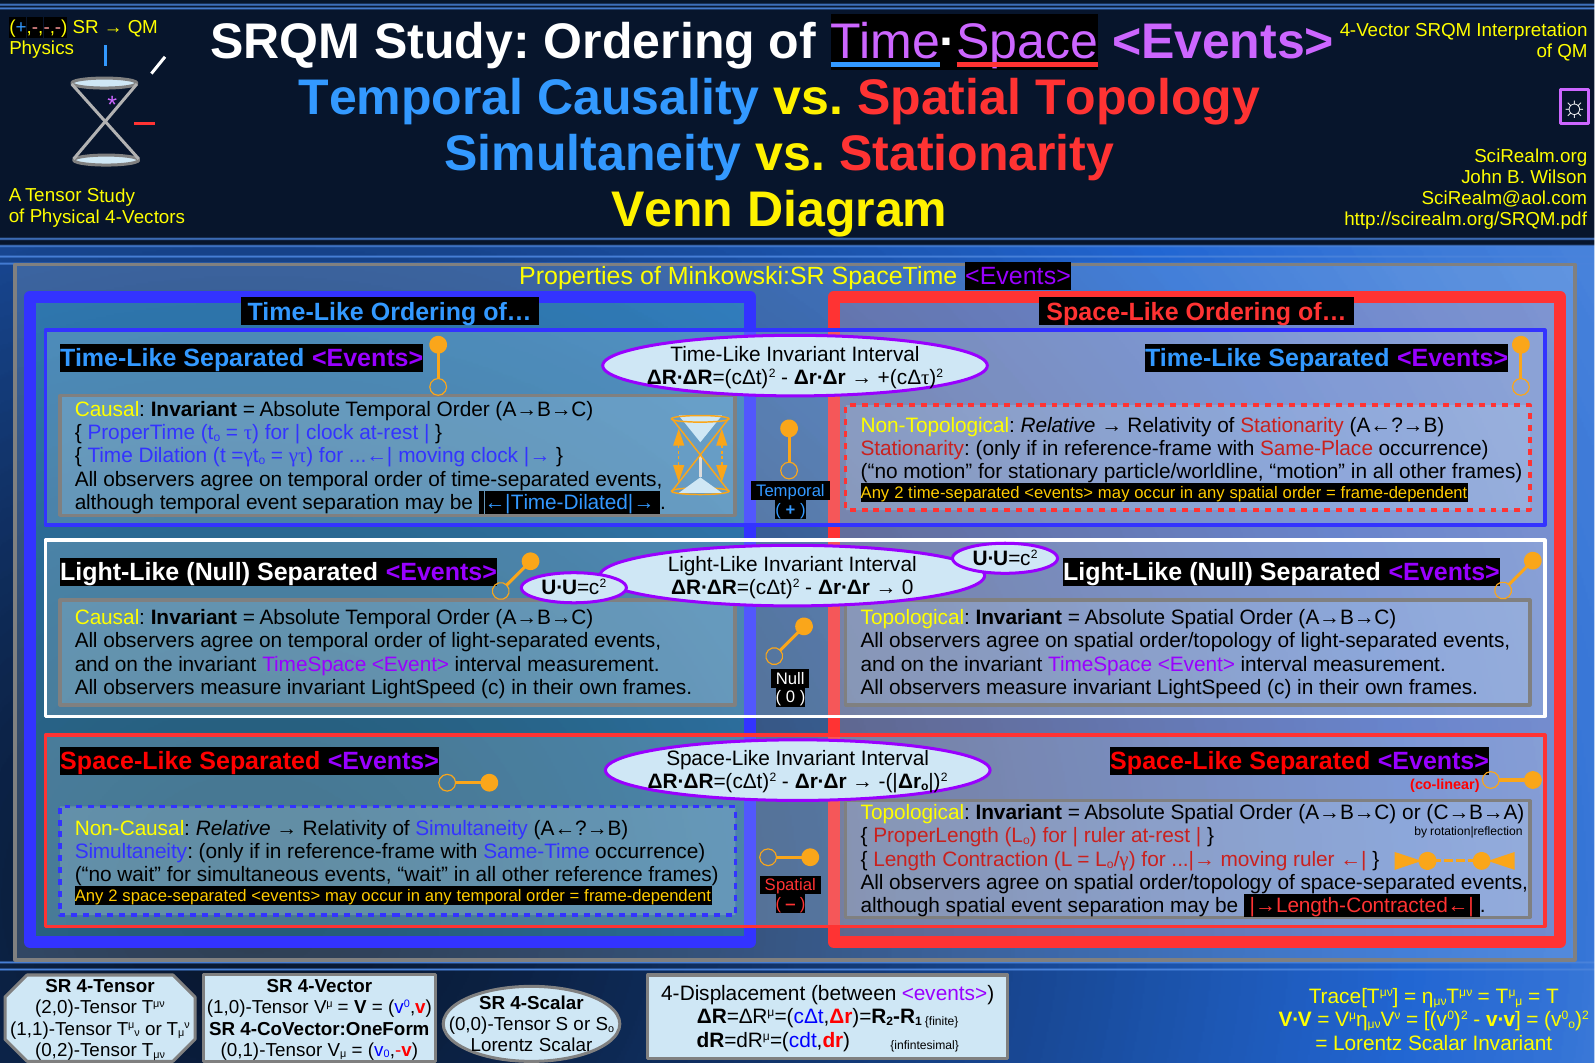

# SRQM Study: Ordering of Time·Space <Events> Temporal Causality vs. Spatial Topology Simultaneity vs. Stationarity Venn Diagram
(+,-,-,-) SR → QM
Physics
A Tensor Study
of Physical 4-Vectors
4-Vector SRQM Interpretation
of QM
SciRealm.org
John B. Wilson
SciRealm@aol.com
http://scirealm.org/SRQM.pdf
*
☼
Properties of Minkowski:SR SpaceTime <Events>
 Time-Like Ordering of…
 Space-Like Ordering of…
Time-Like Separated <Events>										 Time-Like Separated <Events>
Time-Like Invariant Interval
ΔR∙ΔR=(cΔt)2 - Δr∙Δr → +(cΔτ)2
Causal: Invariant = Absolute Temporal Order (A→B→C)
{ ProperTime (to = τ) for | clock at-rest | }
{ Time Dilation (t =γto = γτ) for ...←| moving clock |→ }
All observers agree on temporal order of time-separated events,
although temporal event separation may be ←|Time-Dilated|→ .
Non-Topological: Relative → Relativity of Stationarity (A←?→B)
Stationarity: (only if in reference-frame with Same-Place occurrence)
(“no motion” for stationary particle/worldline, “motion” in all other frames)
Any 2 time-separated <events> may occur in any spatial order = frame-dependent
 Temporal
( + )
 Null
( 0 )
 Spatial
( ‒ )
Light-Like (Null) Separated <Events>								 Light-Like (Null) Separated <Events>
U∙U=c2
Light-Like Invariant Interval
ΔR∙ΔR=(cΔt)2 - Δr∙Δr → 0
U∙U=c2
Causal: Invariant = Absolute Temporal Order (A→B→C)
All observers agree on temporal order of light-separated events,
and on the invariant TimeSpace <Event> interval measurement.
All observers measure invariant LightSpeed (c) in their own frames.
Topological: Invariant = Absolute Spatial Order (A→B→C)
All observers agree on spatial order/topology of light-separated events,
and on the invariant TimeSpace <Event> interval measurement.
All observers measure invariant LightSpeed (c) in their own frames.
Space-Like Separated <Events>									Space-Like Separated <Events>
																		(co-linear)
Space-Like Invariant Interval
ΔR∙ΔR=(cΔt)2 - Δr∙Δr → -(|Δro|)2
Topological: Invariant = Absolute Spatial Order (A→B→C) or (C→B→A)
{ ProperLength (Lo) for | ruler at-rest | }			 by rotation|reflection
{ Length Contraction (L = Lo/γ) for ...|→ moving ruler ←| }
All observers agree on spatial order/topology of space-separated events,
although spatial event separation may be |→Length-Contracted←| .
Non-Causal: Relative → Relativity of Simultaneity (A←?→B)
Simultaneity: (only if in reference-frame with Same-Time occurrence)
(“no wait” for simultaneous events, “wait” in all other reference frames)
Any 2 space-separated <events> may occur in any temporal order = frame-dependent
SR 4-Tensor
(2,0)-Tensor Tμν
(1,1)-Tensor Tμν or Tμν
(0,2)-Tensor Tμν
SR 4-Vector
(1,0)-Tensor Vμ = V = (v0,v)
SR 4-CoVector:OneForm
(0,1)-Tensor Vμ = (v0,-v)
4-Displacement (between <events>)
ΔR=ΔRμ=(cΔt,Δr)=R2-R1 {finite}
dR=dRμ=(cdt,dr) {infintesimal}
Trace[Tμν] = ημνTμν = Tμμ = T
V∙V = VμημνVν = [(v0)2 - v∙v] = (v0o)2
= Lorentz Scalar Invariant
SR 4-Scalar
(0,0)-Tensor S or So
Lorentz Scalar